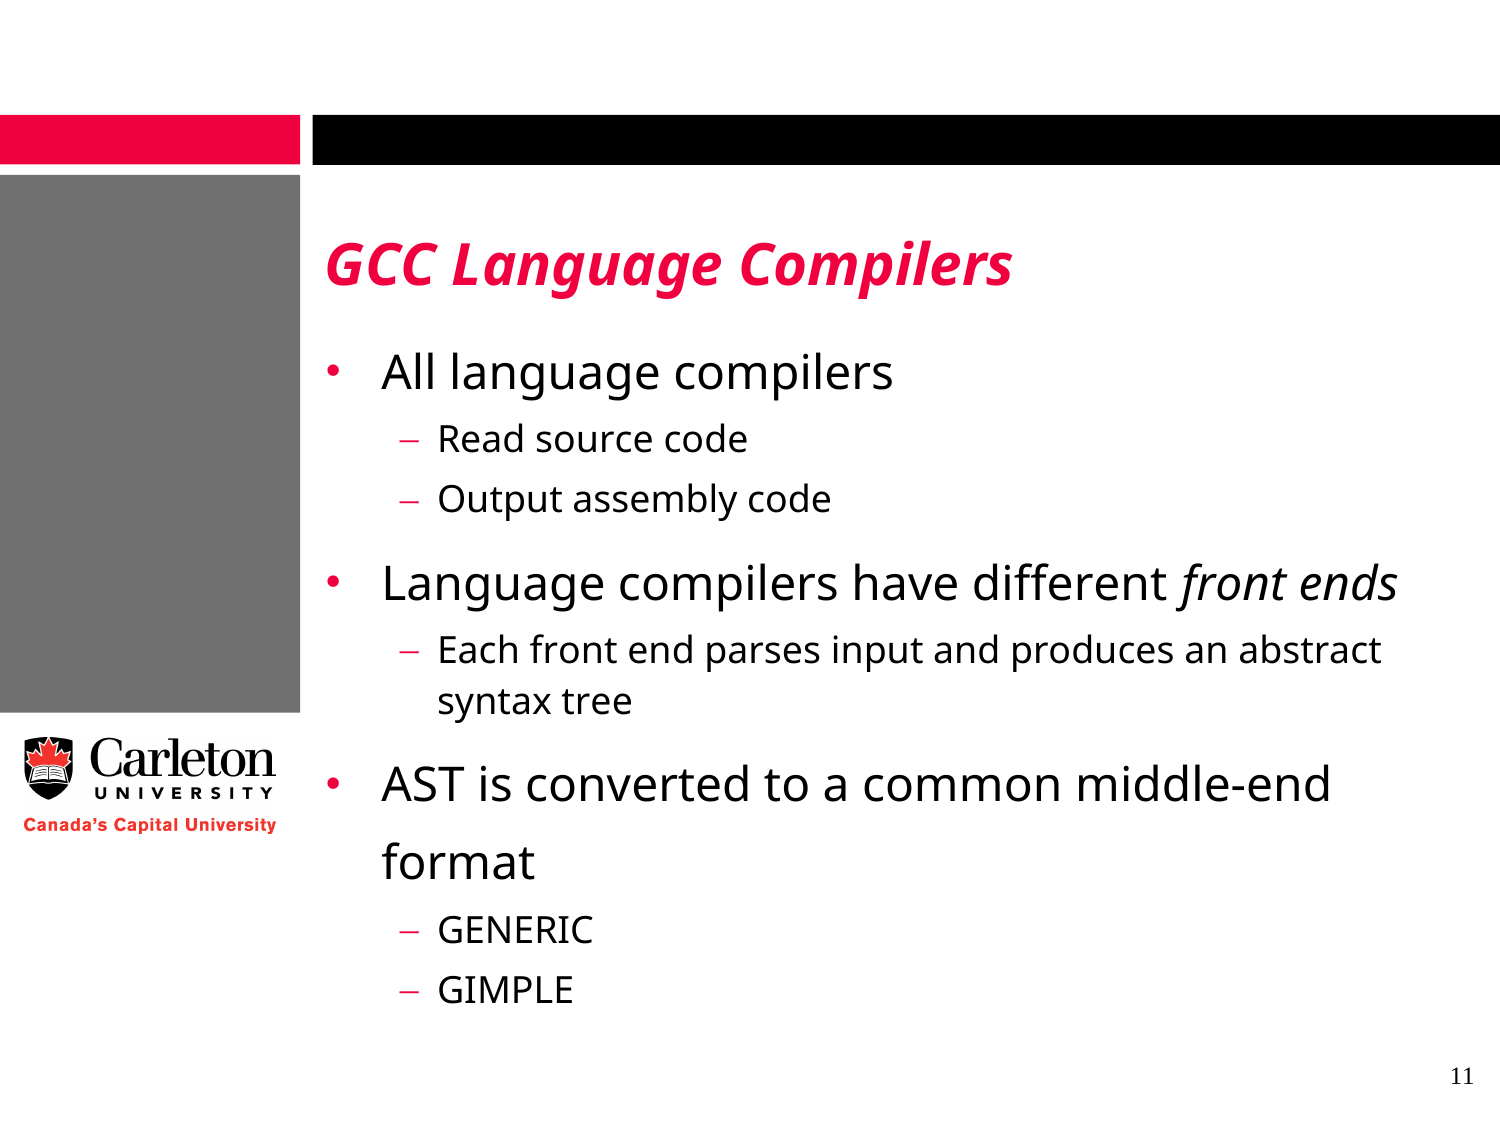

# GCC Language Compilers
All language compilers
Read source code
Output assembly code
Language compilers have different front ends
Each front end parses input and produces an abstract syntax tree
AST is converted to a common middle-end format
GENERIC
GIMPLE
11